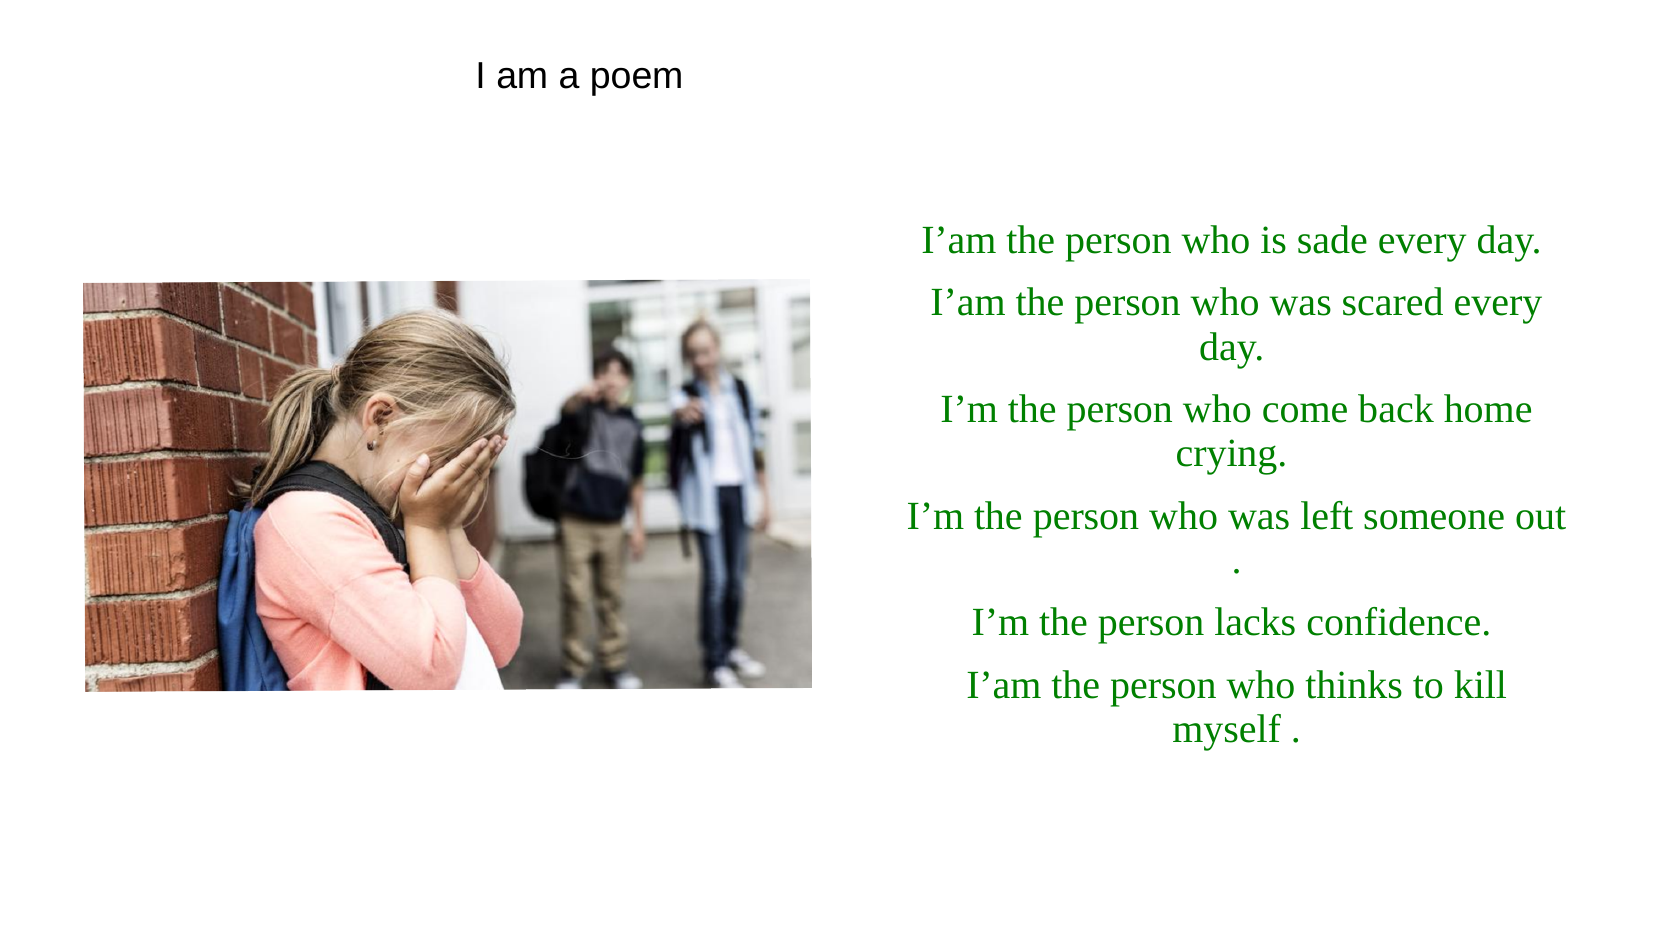

#
I am a poem
I’am the person who is sade every day.
I’am the person who was scared every day.
I’m the person who come back home crying.
I’m the person who was left someone out .
I’m the person lacks confidence.
I’am the person who thinks to kill myself .